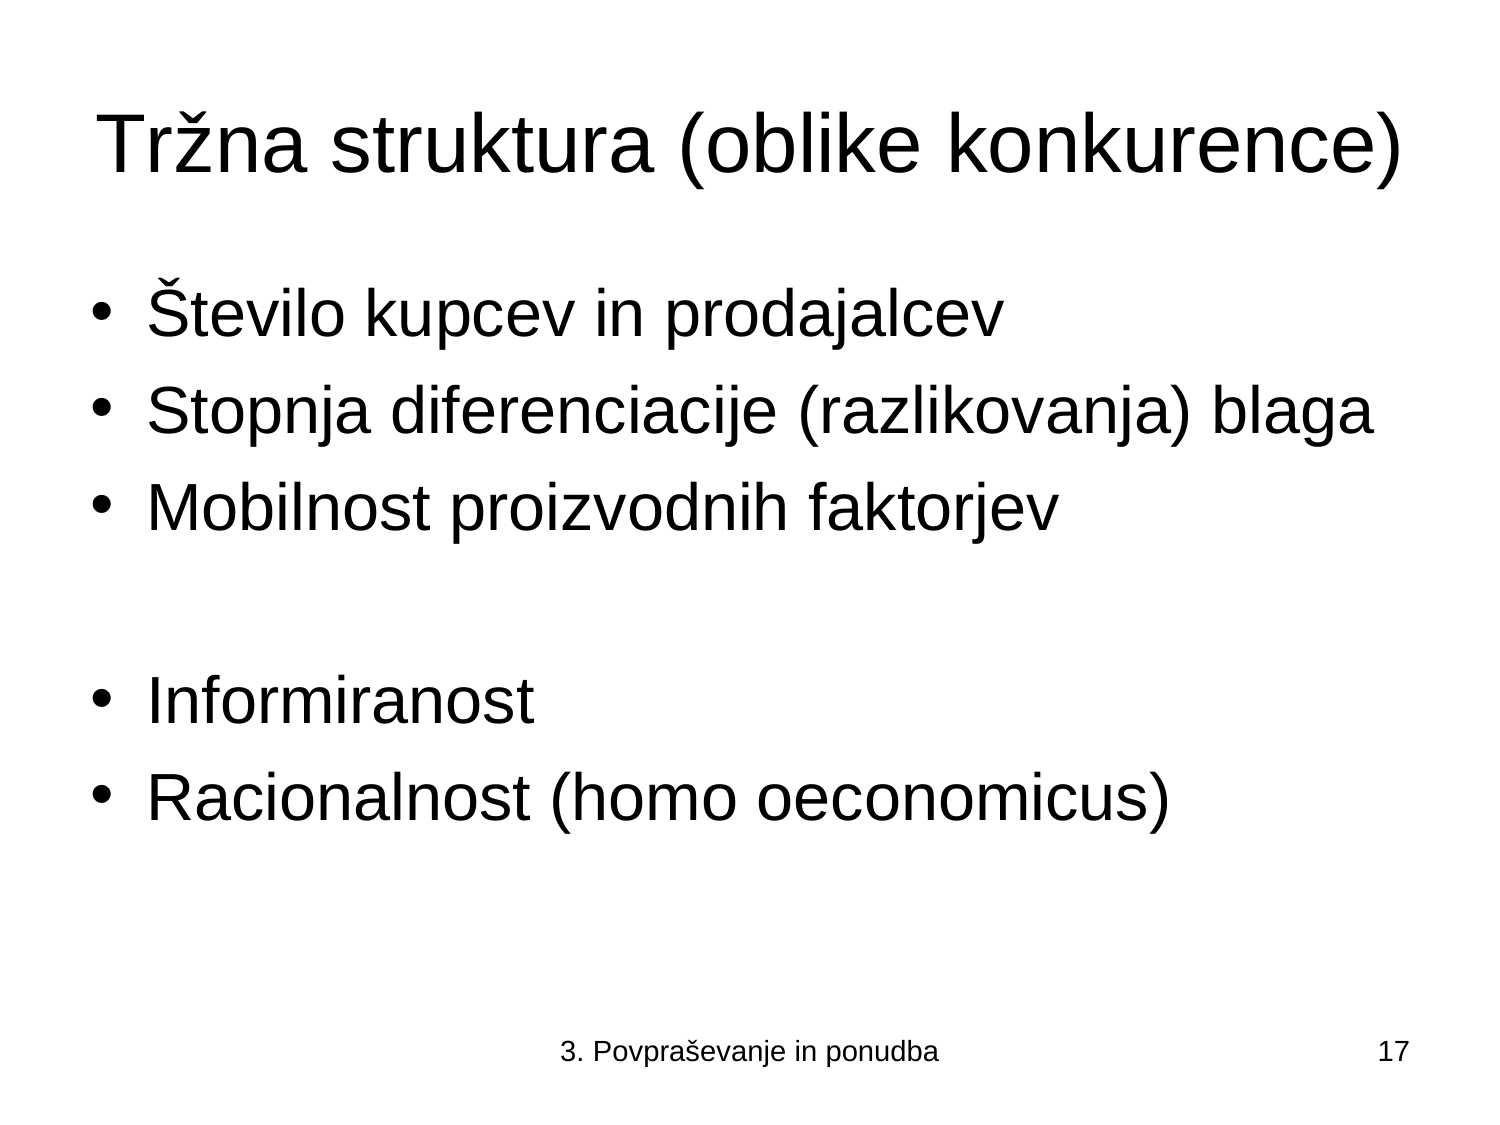

# Tržna struktura (oblike konkurence)
Število kupcev in prodajalcev
Stopnja diferenciacije (razlikovanja) blaga
Mobilnost proizvodnih faktorjev
Informiranost
Racionalnost (homo oeconomicus)
3. Povpraševanje in ponudba